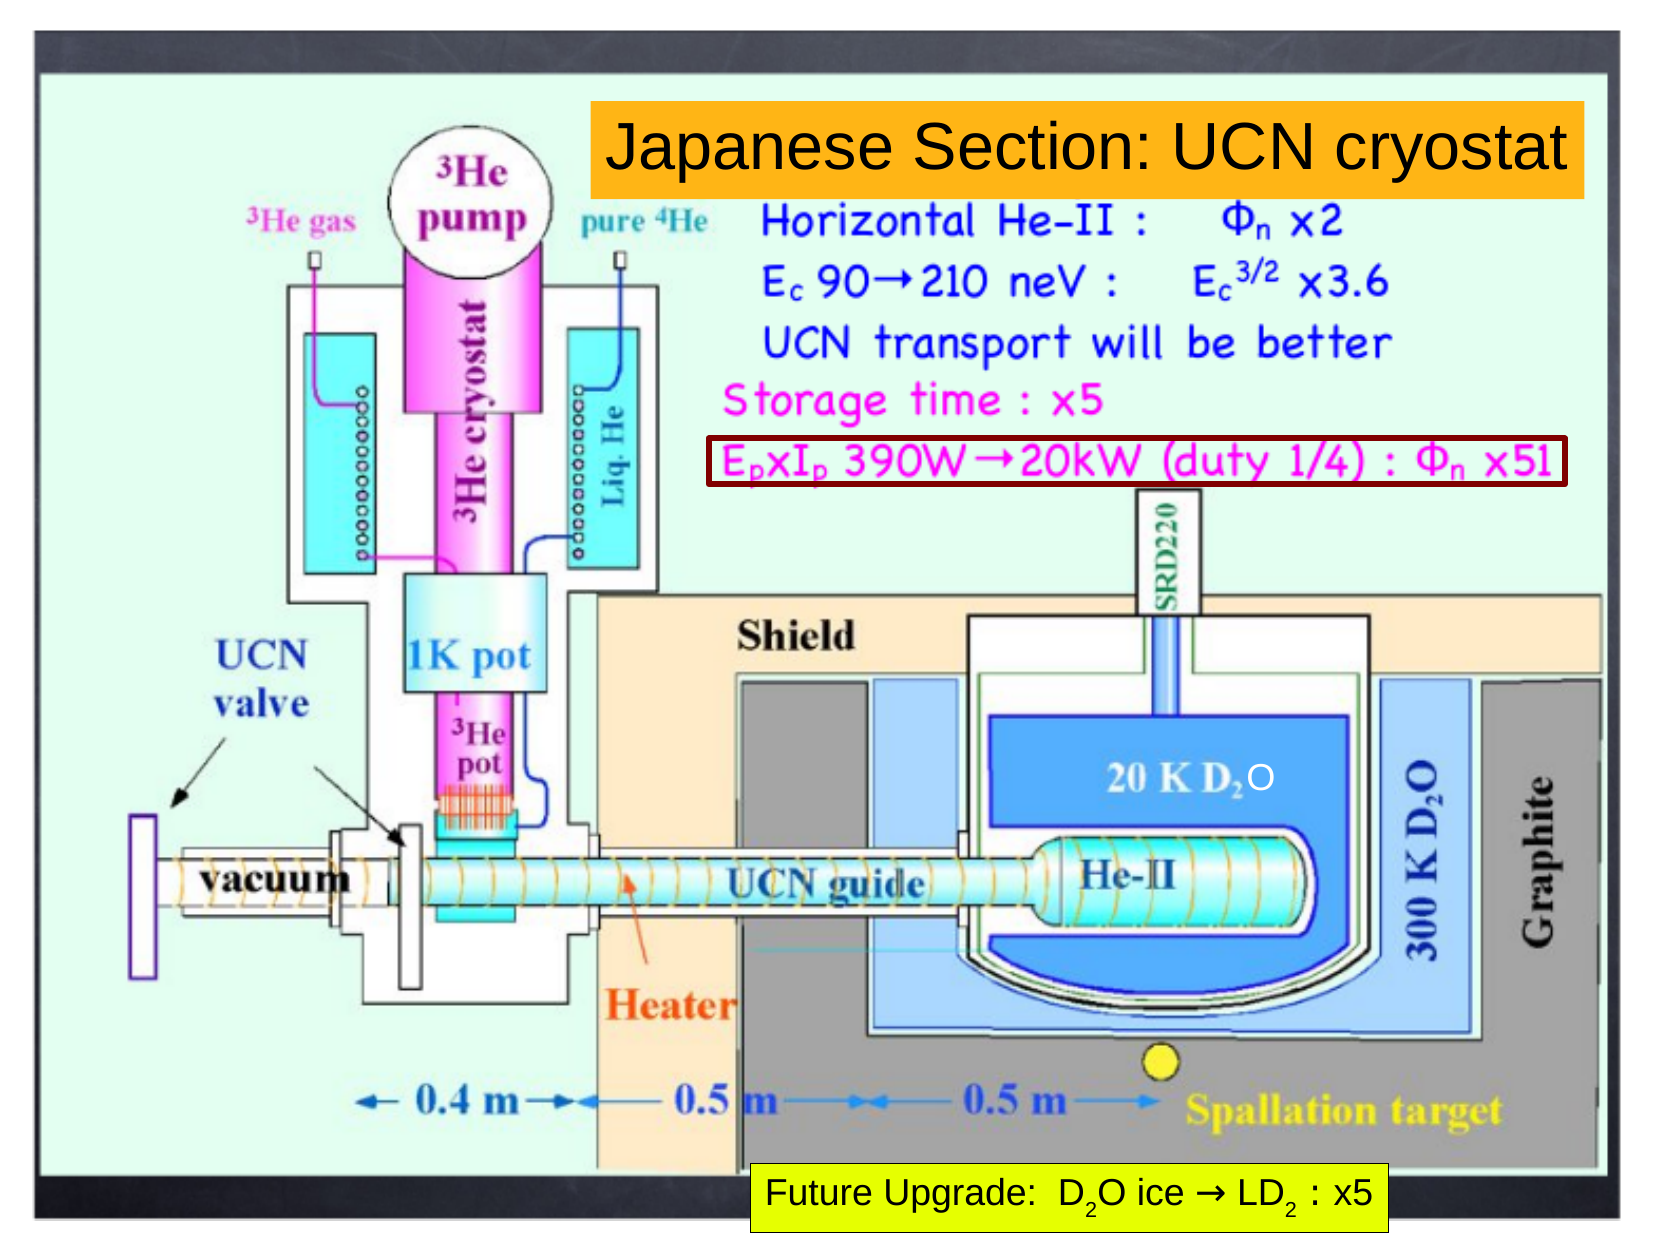

#
Japanese Section: UCN cryostat
O
Future Upgrade: D2O ice → LD2 : x5